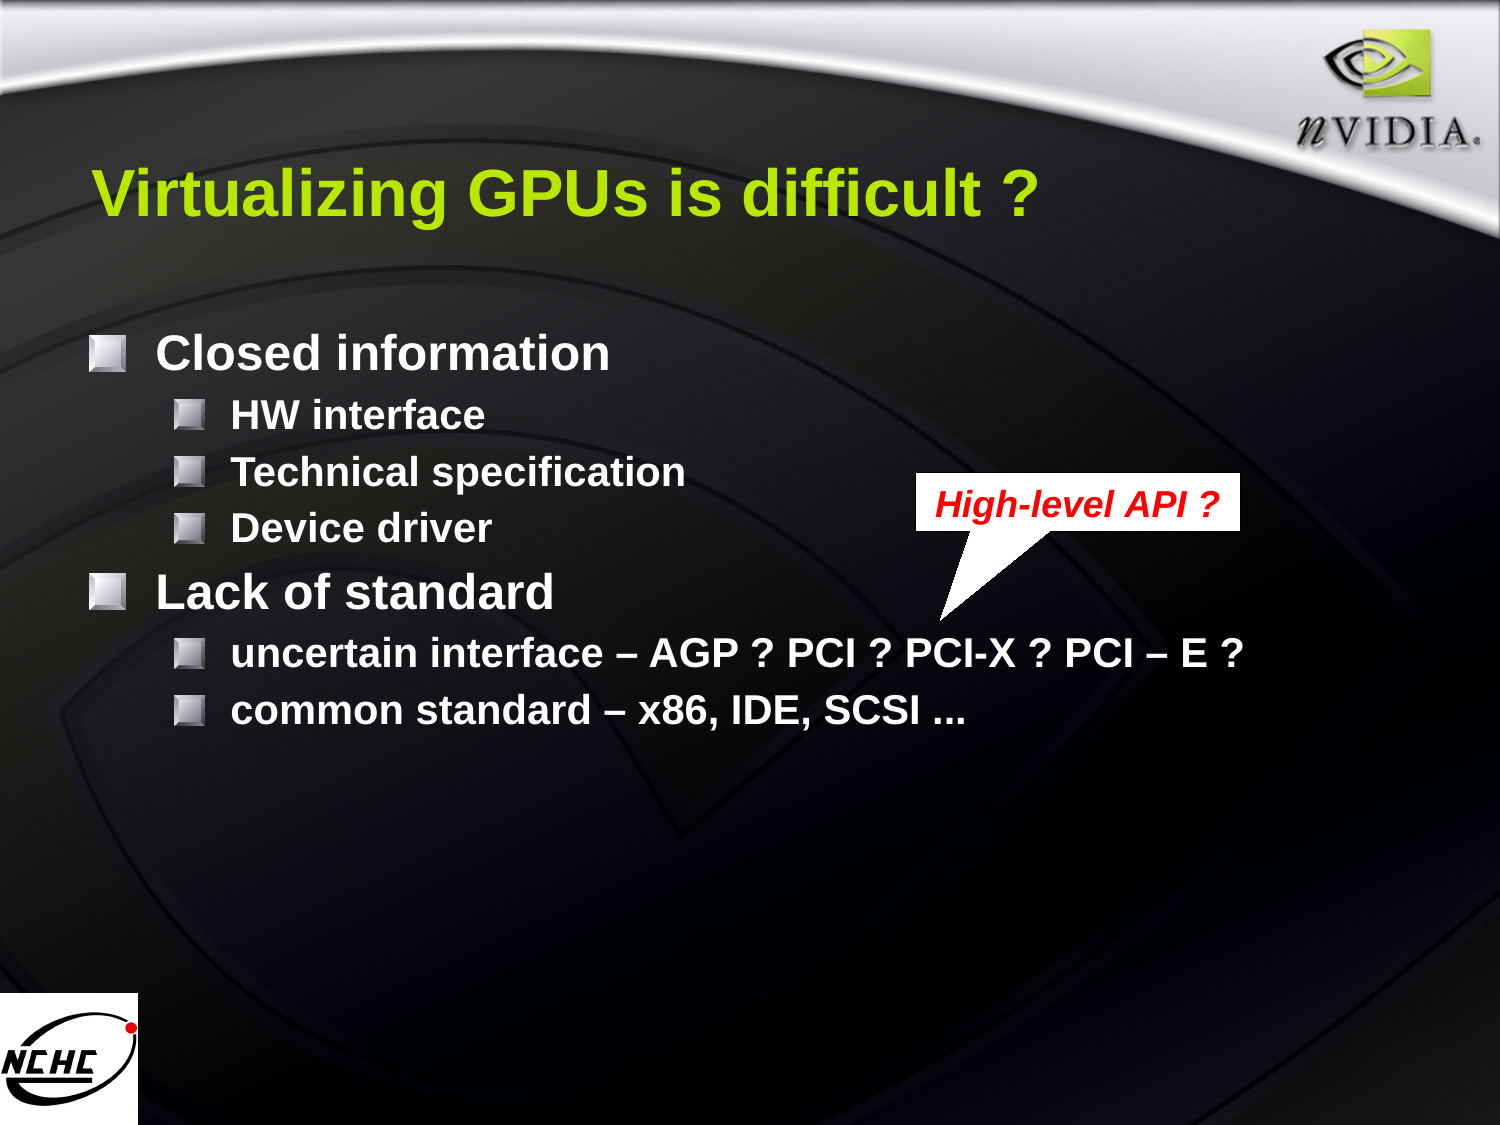

# Virtualizing GPUs is difficult ?
Closed information
HW interface
Technical specification
Device driver
Lack of standard
uncertain interface – AGP ? PCI ? PCI-X ? PCI – E ?
common standard – x86, IDE, SCSI ...
High-level API ?